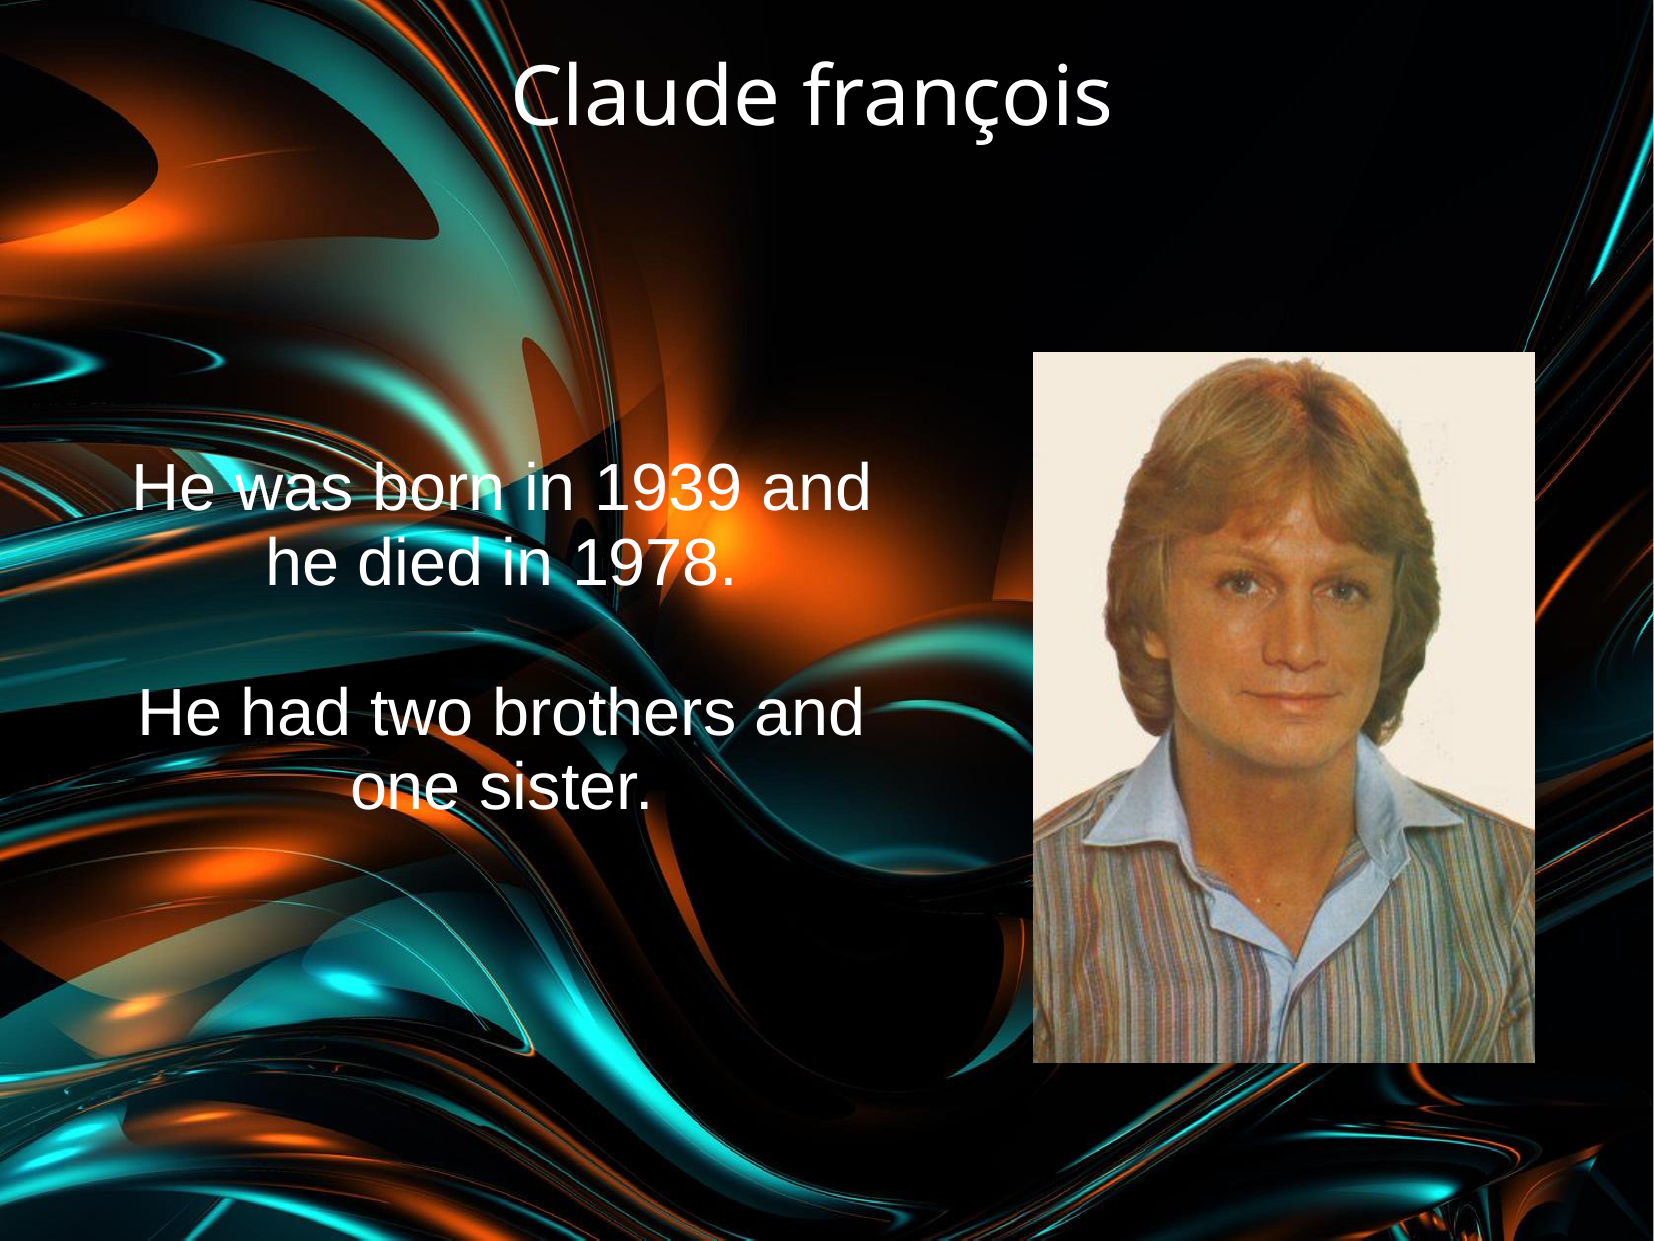

Claude françois
He was born in 1939 and he died in 1978.
He had two brothers and one sister.